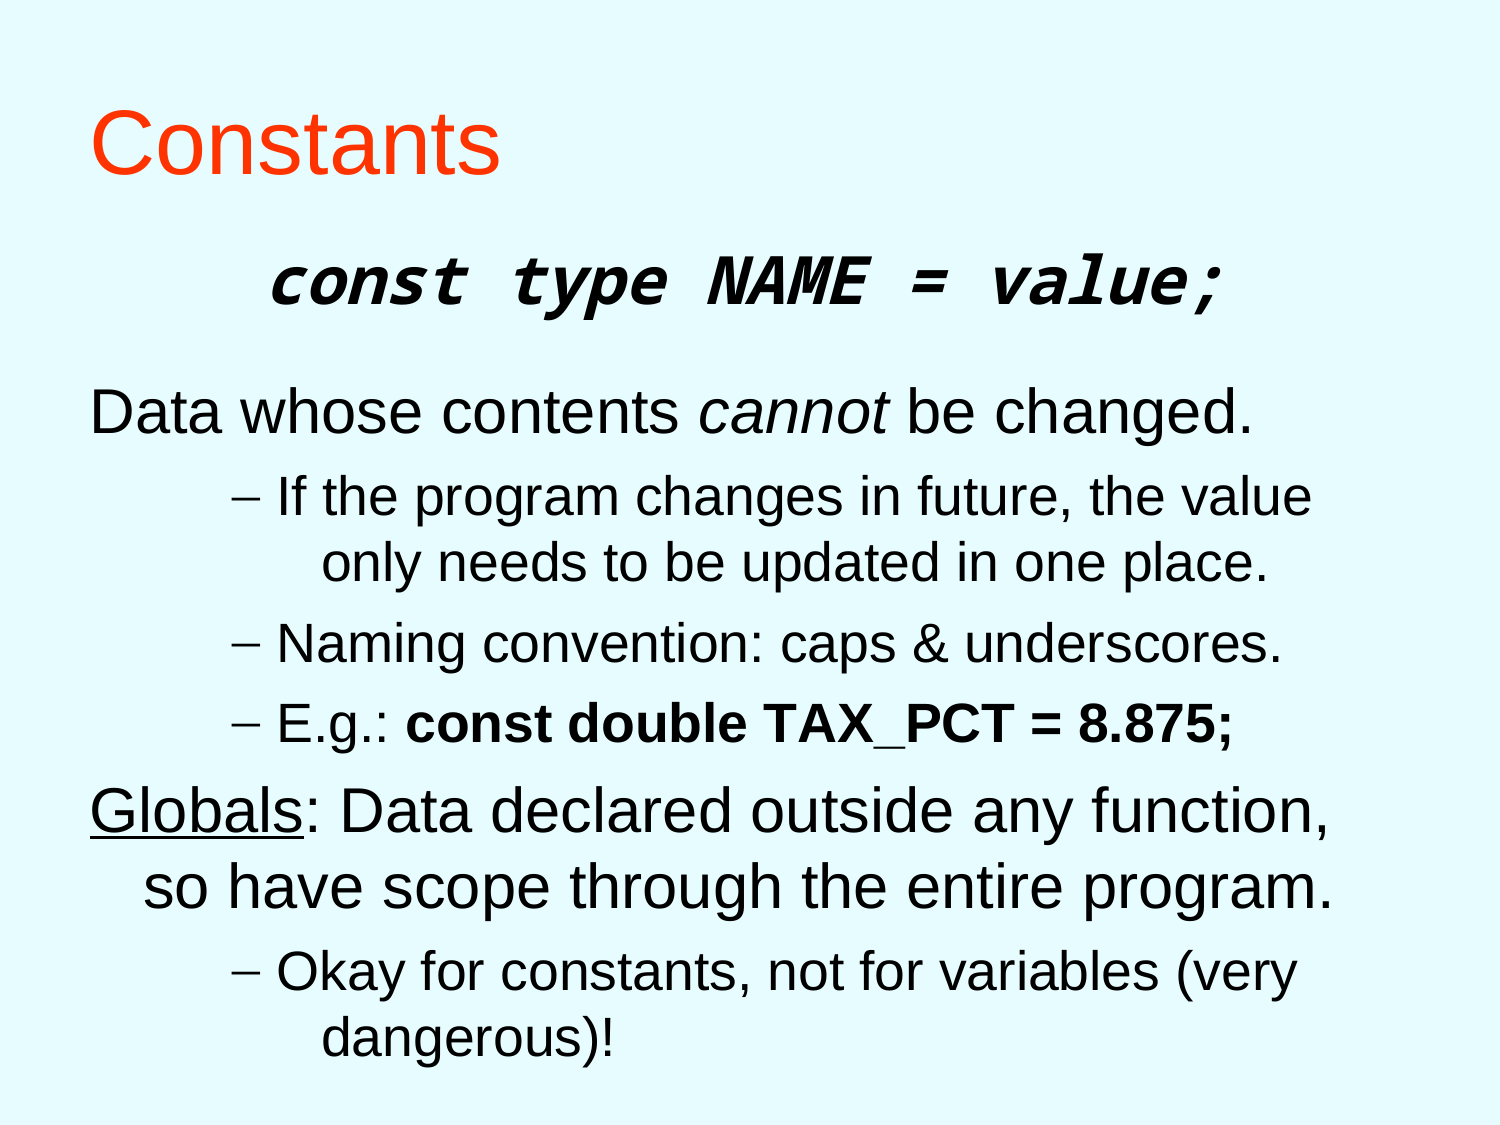

# Constants
const type NAME = value;
Data whose contents cannot be changed.
If the program changes in future, the value only needs to be updated in one place.
Naming convention: caps & underscores.
E.g.: const double TAX_PCT = 8.875;
Globals: Data declared outside any function, so have scope through the entire program.
Okay for constants, not for variables (very dangerous)!